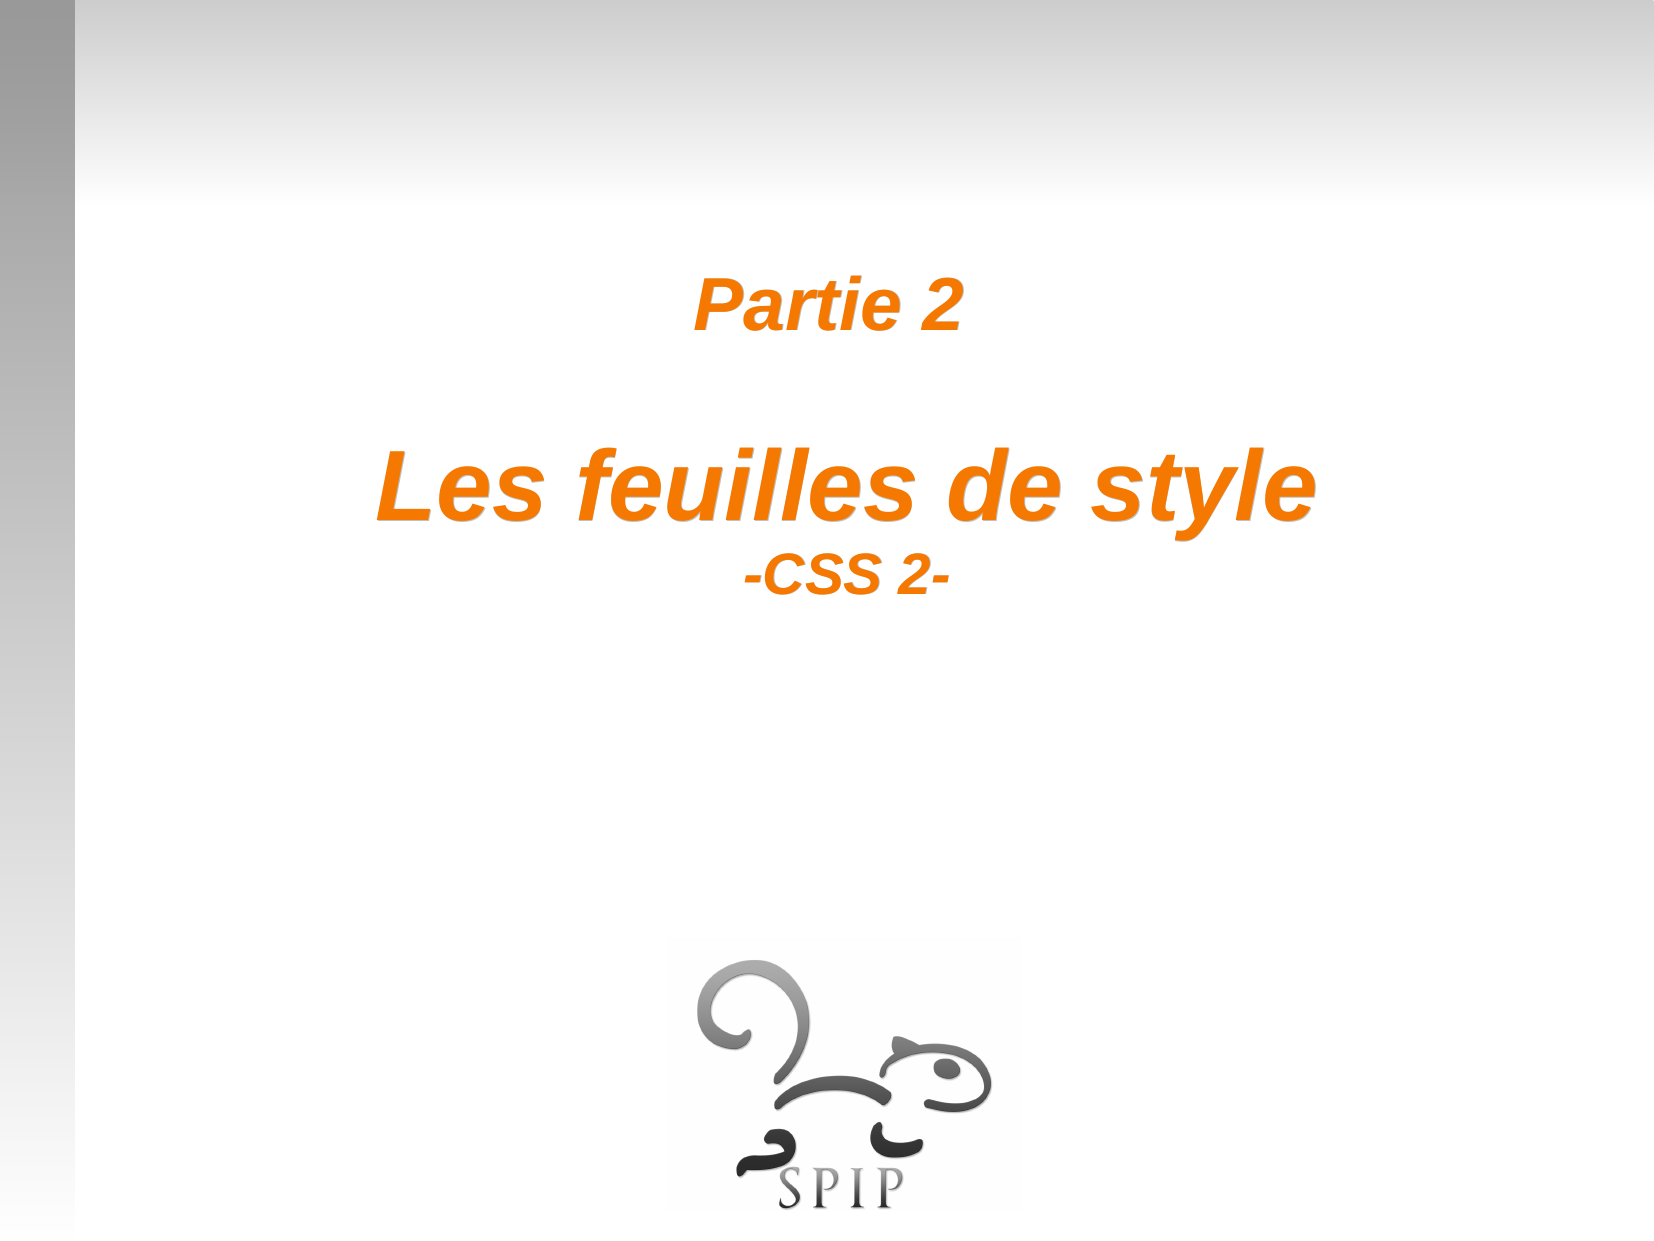

# Partie 2 Les feuilles de style -CSS 2-